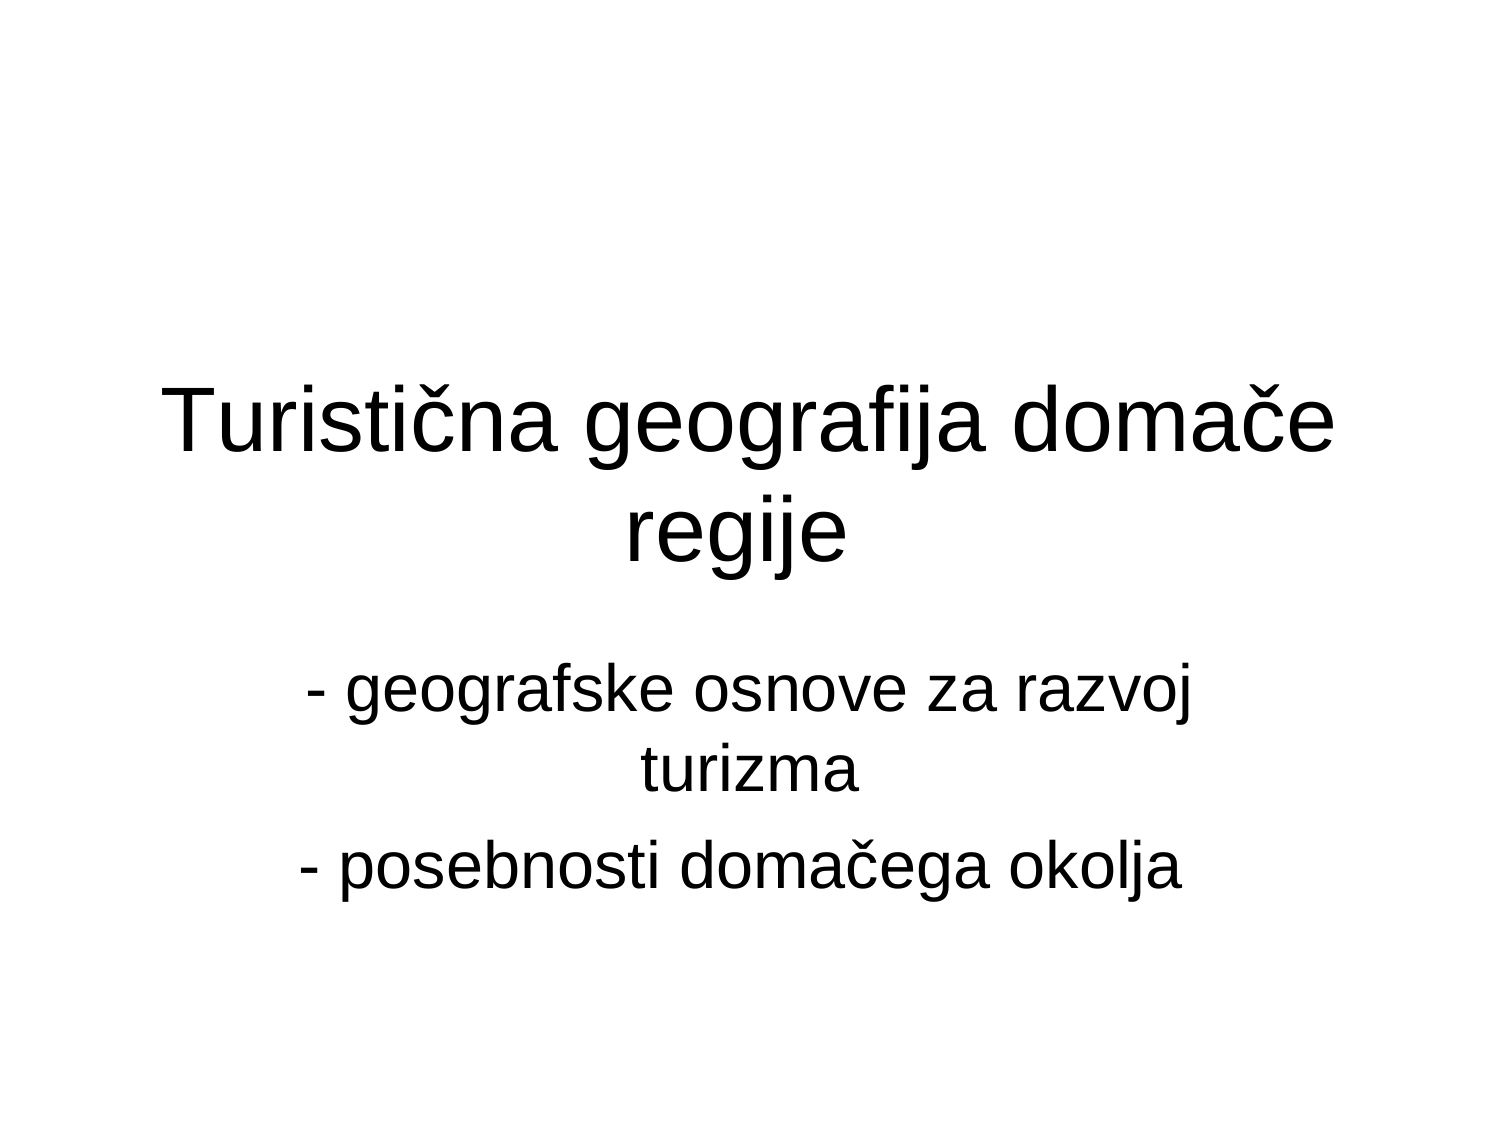

# Turistična geografija domače regije
- geografske osnove za razvoj turizma
- posebnosti domačega okolja